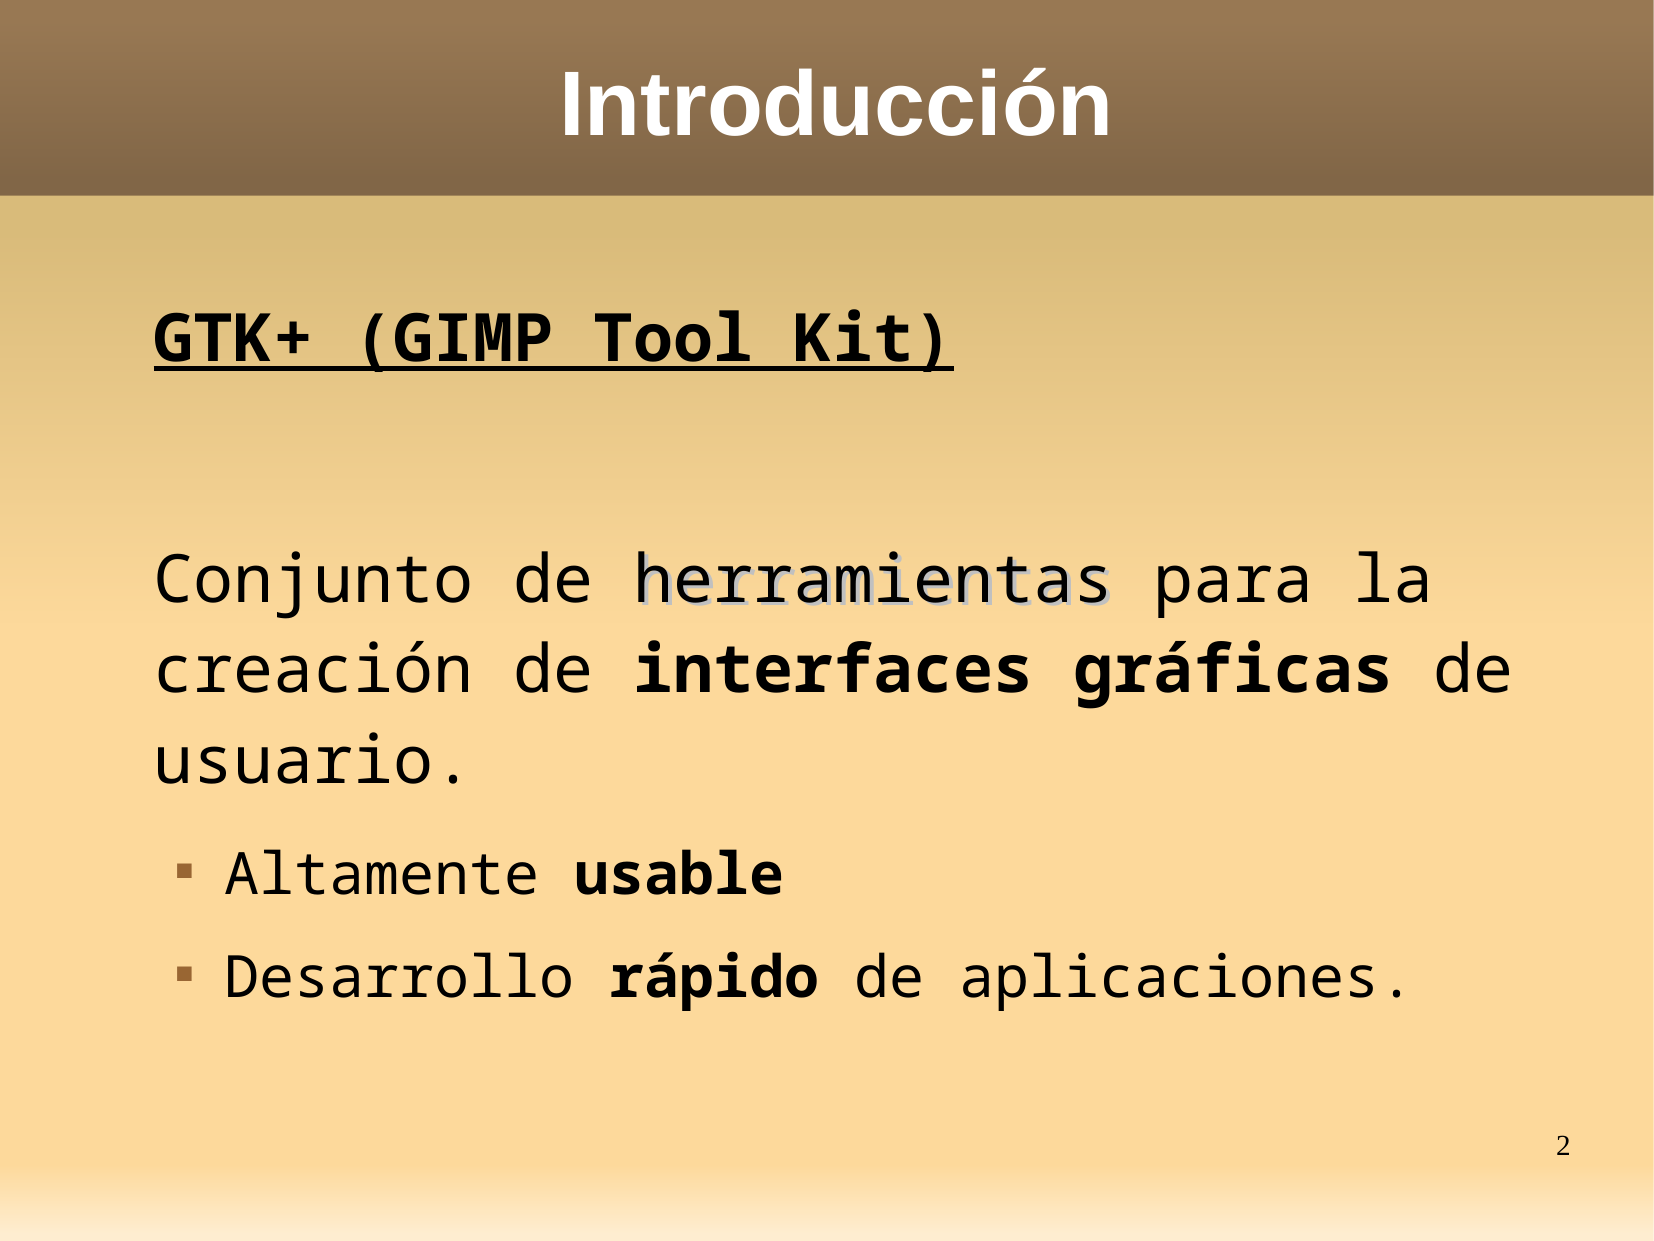

# Introducción
GTK+ (GIMP Tool Kit)
Conjunto de herramientas para la creación de interfaces gráficas de usuario.
Altamente usable
Desarrollo rápido de aplicaciones.
2